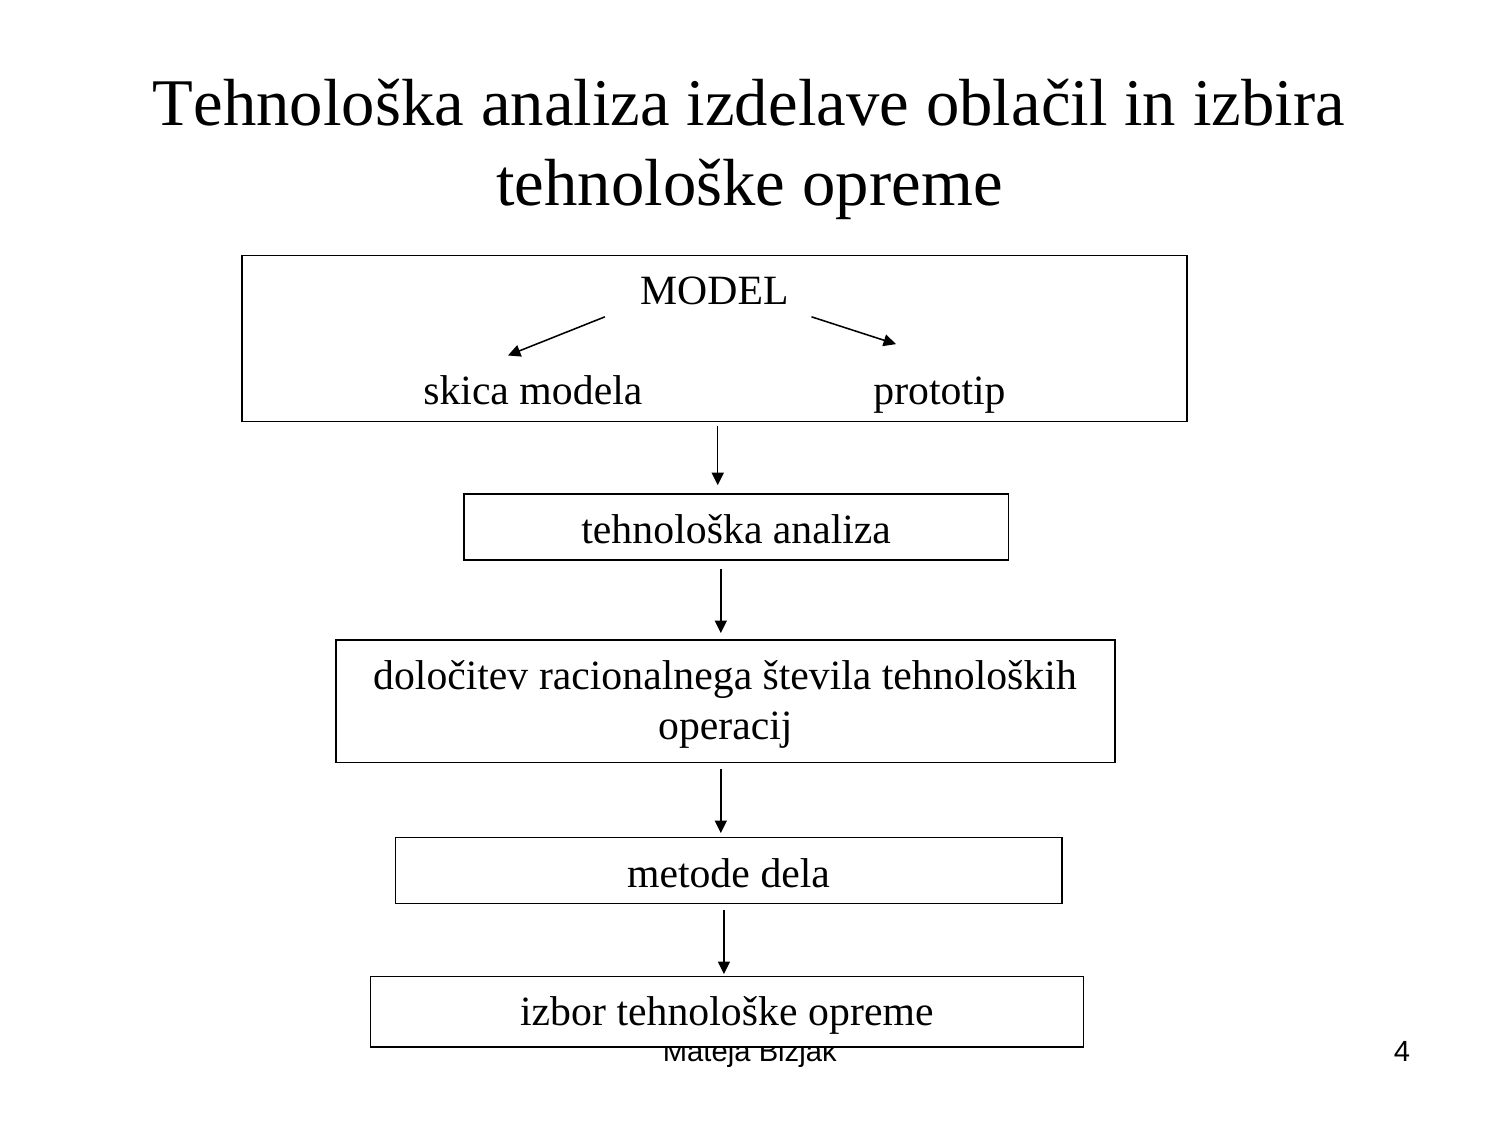

# Tehnološka analiza izdelave oblačil in izbira tehnološke opreme
MODEL
skica modela		prototip
tehnološka analiza
določitev racionalnega števila tehnoloških operacij
metode dela
izbor tehnološke opreme
Mateja Bizjak
3